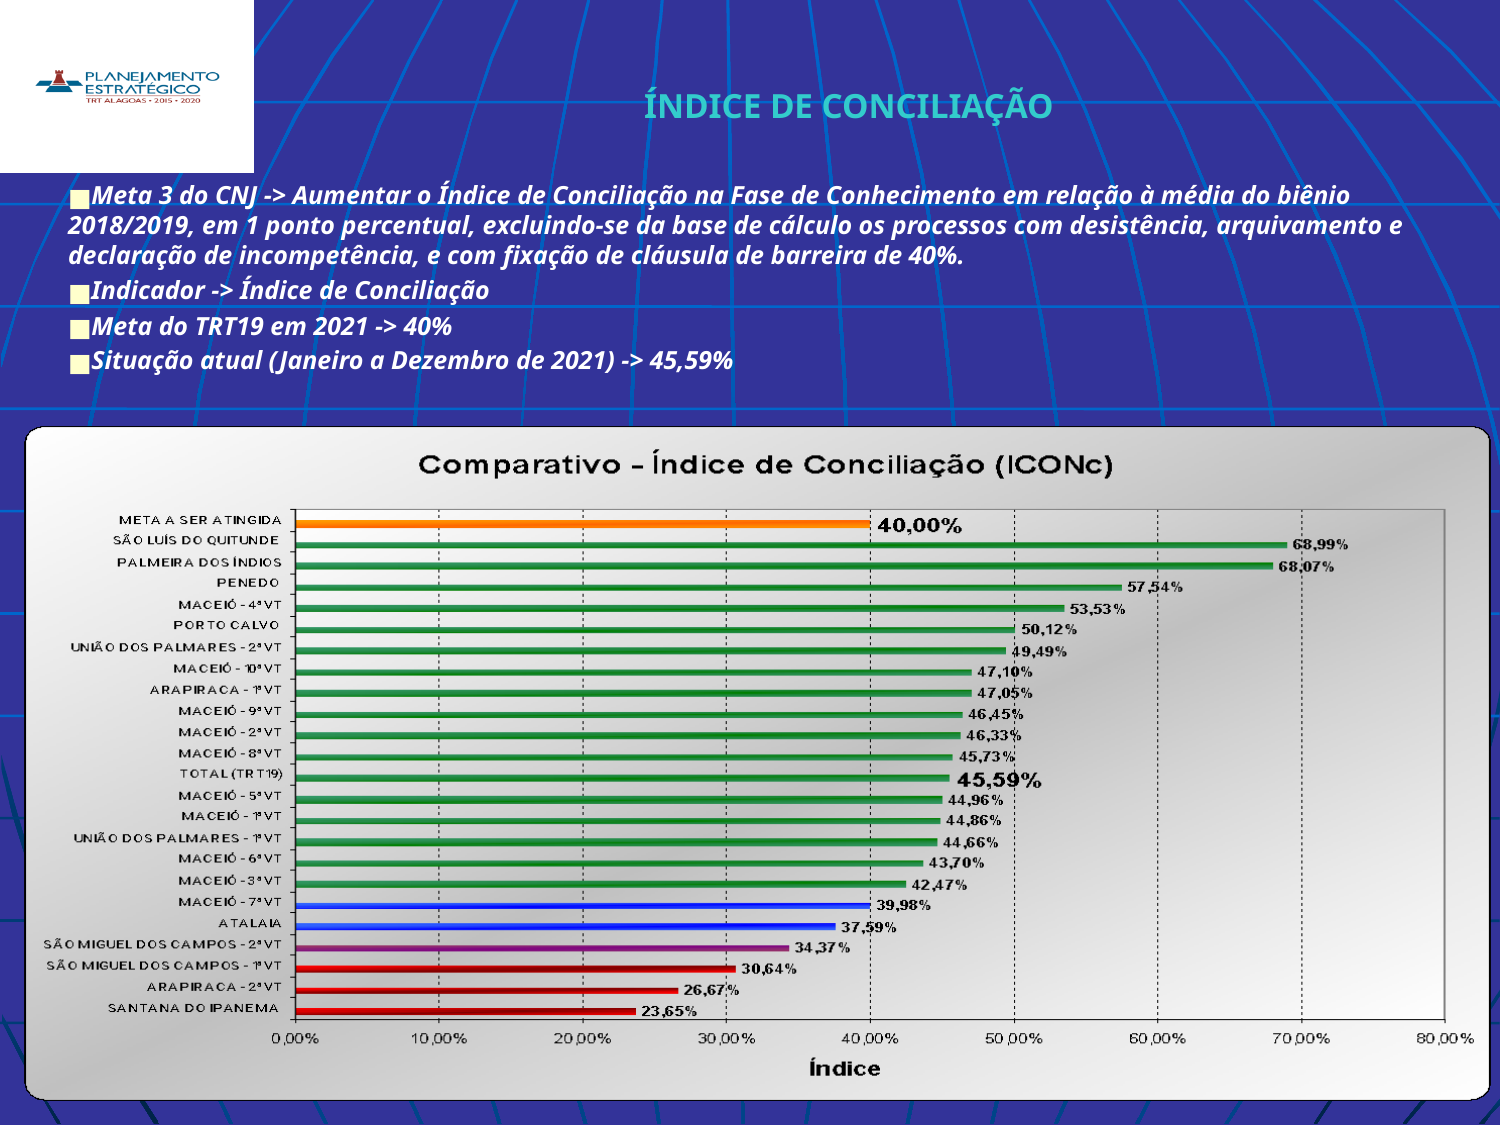

ÍNDICE DE CONCILIAÇÃO
Meta 3 do CNJ -> Aumentar o Índice de Conciliação na Fase de Conhecimento em relação à média do biênio 2018/2019, em 1 ponto percentual, excluindo-se da base de cálculo os processos com desistência, arquivamento e declaração de incompetência, e com fixação de cláusula de barreira de 40%.
Indicador -> Índice de Conciliação
Meta do TRT19 em 2021 -> 40%
Situação atual (Janeiro a Dezembro de 2021) -> 45,59%